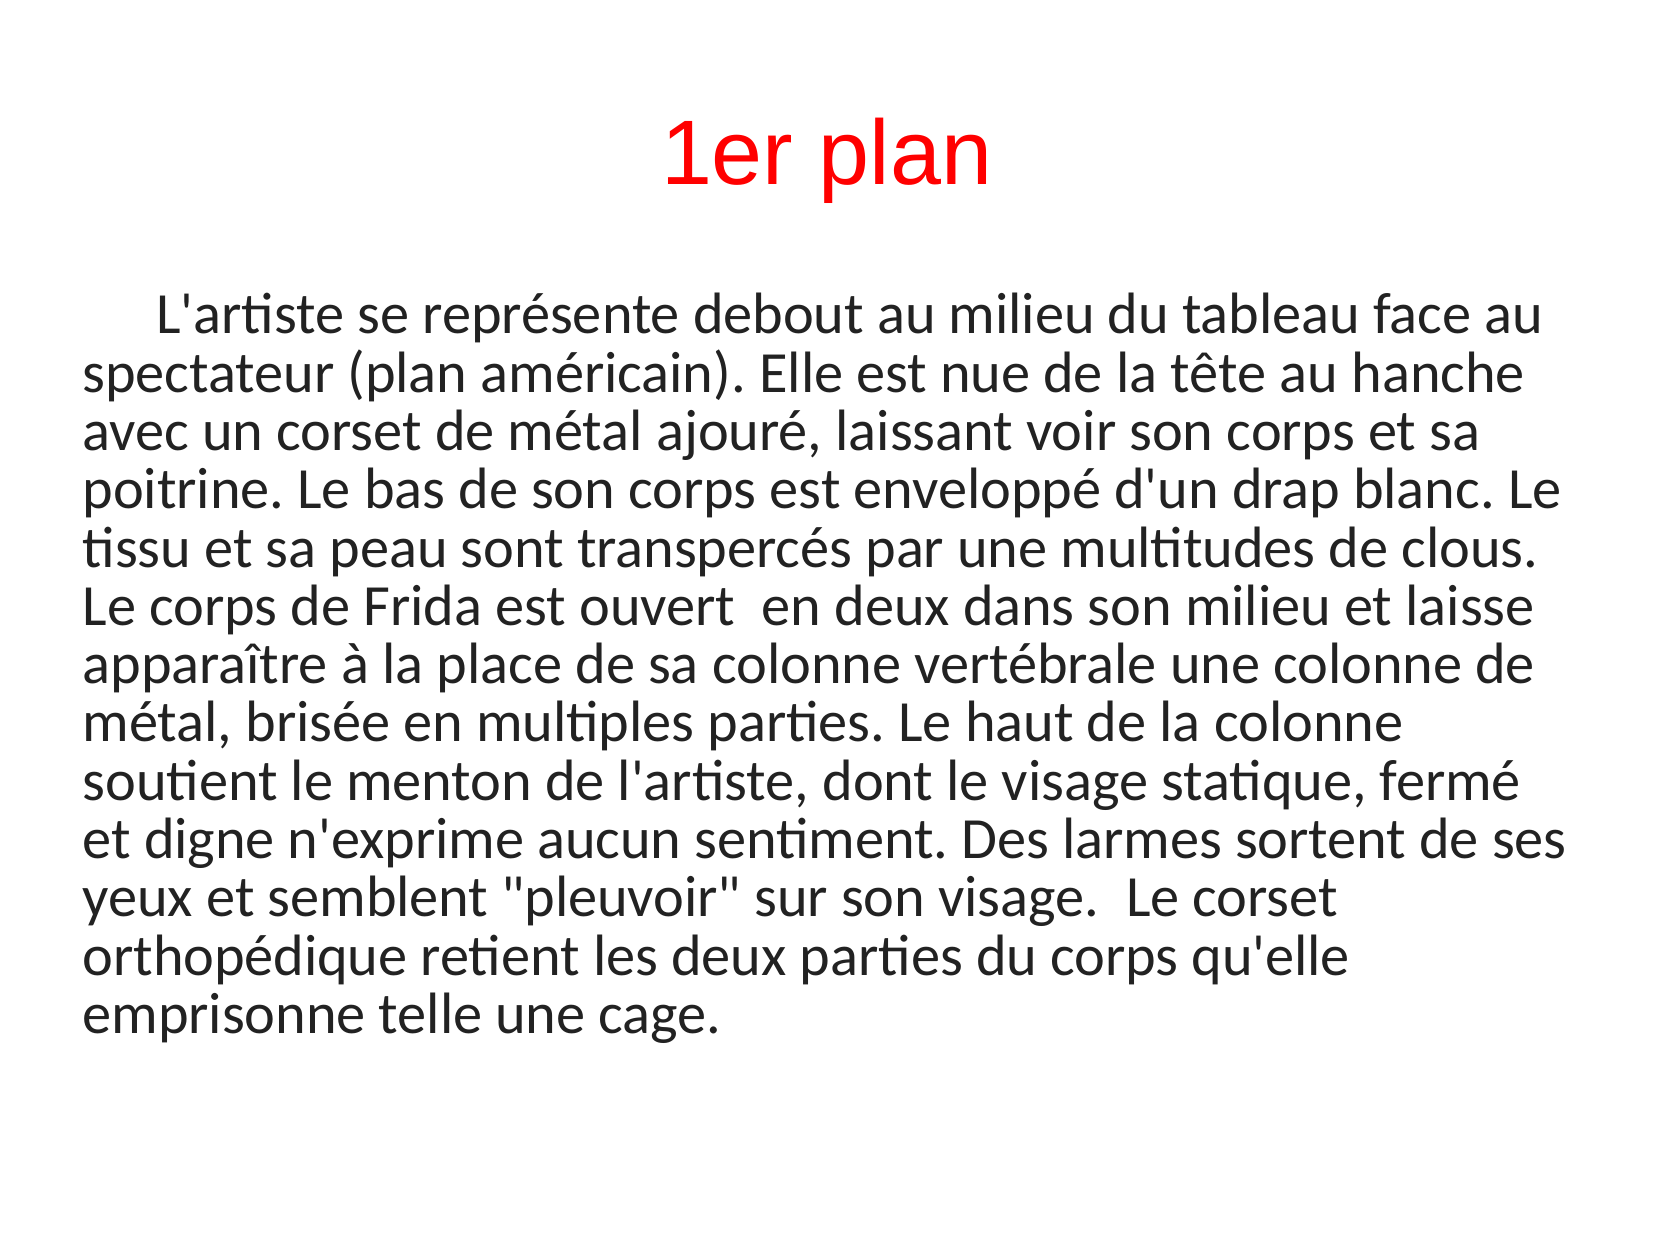

# 1er plan
 	L'artiste se représente debout au milieu du tableau face au spectateur (plan américain). Elle est nue de la tête au hanche avec un corset de métal ajouré, laissant voir son corps et sa poitrine. Le bas de son corps est enveloppé d'un drap blanc. Le tissu et sa peau sont transpercés par une multitudes de clous. Le corps de Frida est ouvert  en deux dans son milieu et laisse apparaître à la place de sa colonne vertébrale une colonne de métal, brisée en multiples parties. Le haut de la colonne soutient le menton de l'artiste, dont le visage statique, fermé et digne n'exprime aucun sentiment. Des larmes sortent de ses yeux et semblent "pleuvoir" sur son visage.  Le corset orthopédique retient les deux parties du corps qu'elle emprisonne telle une cage.